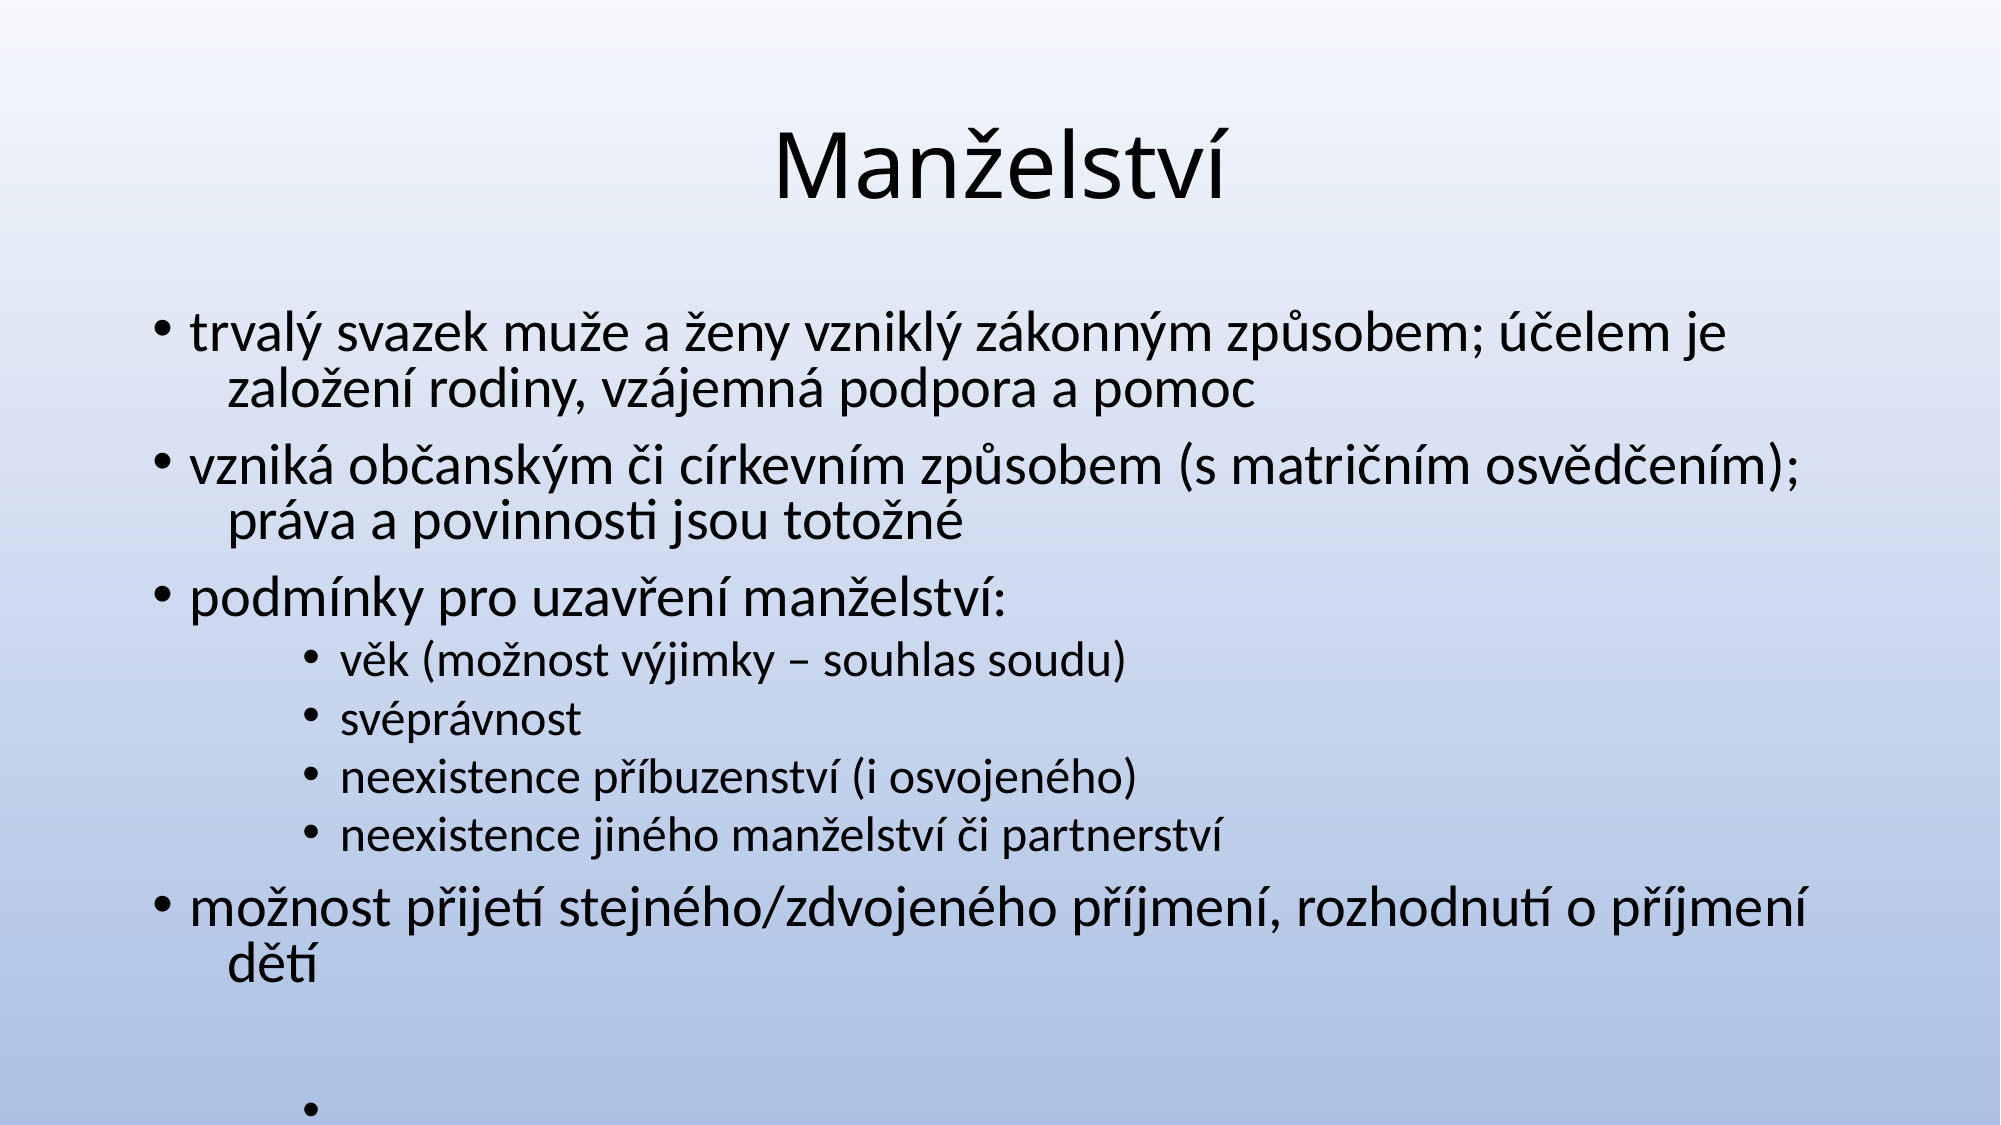

# Manželství
trvalý svazek muže a ženy vzniklý zákonným způsobem; účelem je založení rodiny, vzájemná podpora a pomoc
vzniká občanským či církevním způsobem (s matričním osvědčením); práva a povinnosti jsou totožné
podmínky pro uzavření manželství:
věk (možnost výjimky – souhlas soudu)
svéprávnost
neexistence příbuzenství (i osvojeného)
neexistence jiného manželství či partnerství
možnost přijetí stejného/zdvojeného příjmení, rozhodnutí o příjmení dětí